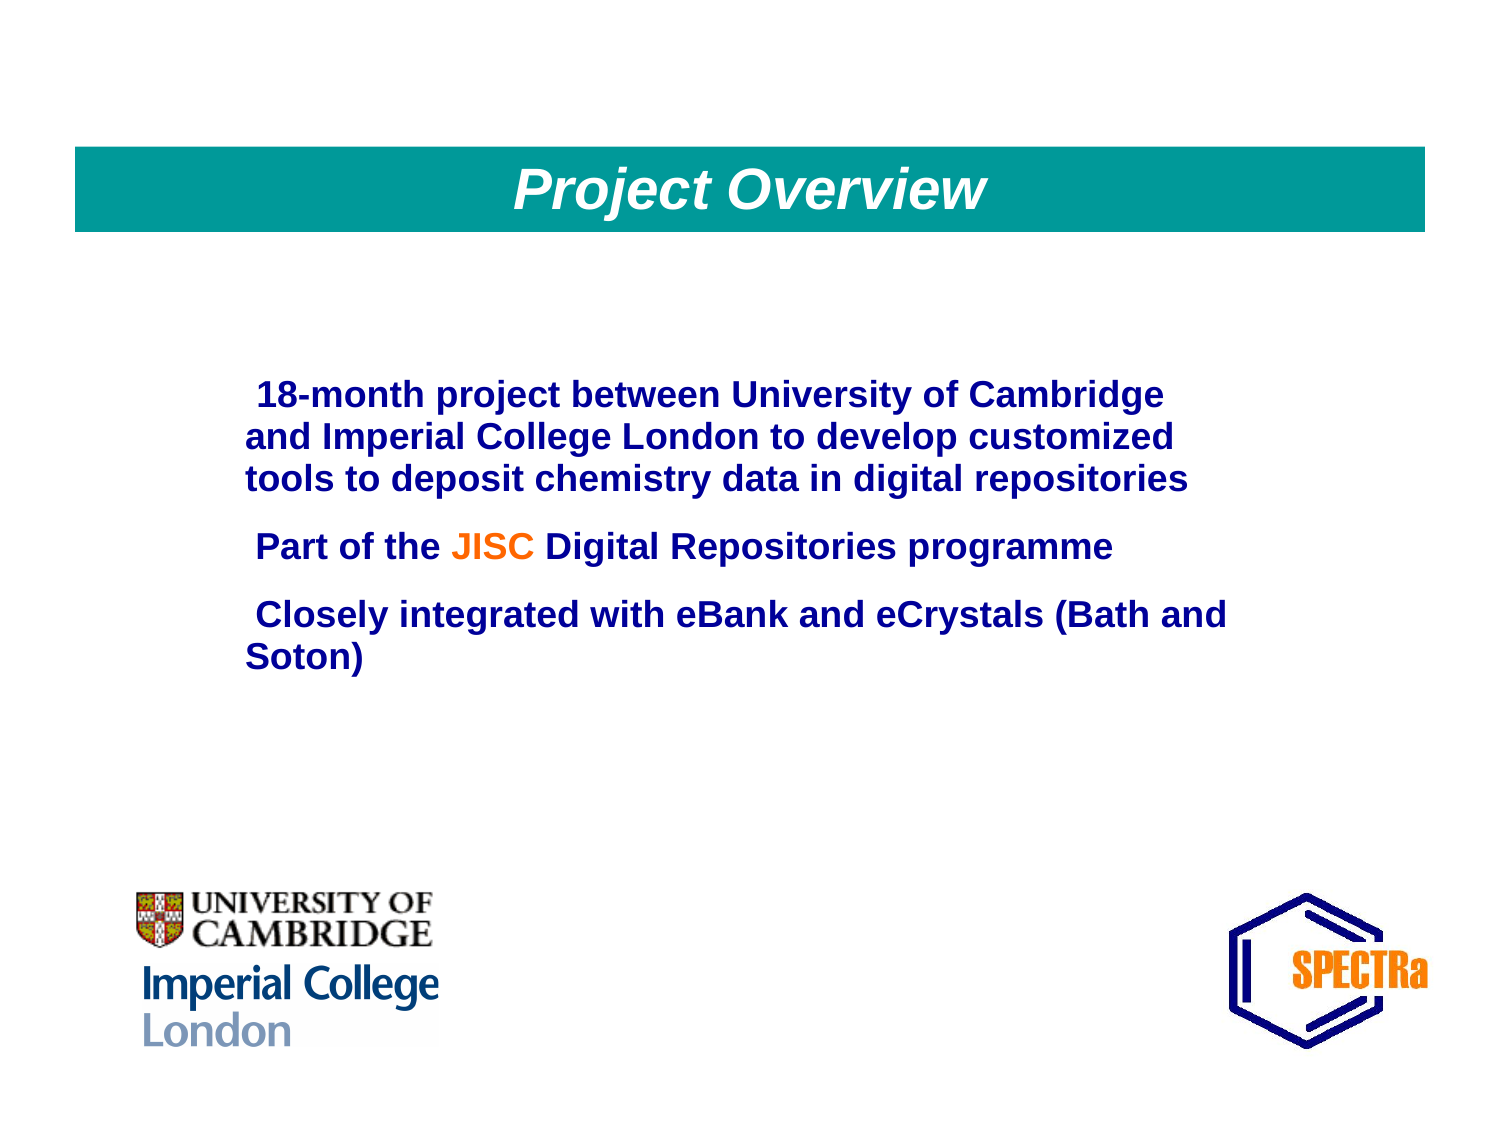

# Project Overview
 18-month project between University of Cambridge and Imperial College London to develop customized tools to deposit chemistry data in digital repositories
 Part of the JISC Digital Repositories programme
 Closely integrated with eBank and eCrystals (Bath and Soton)